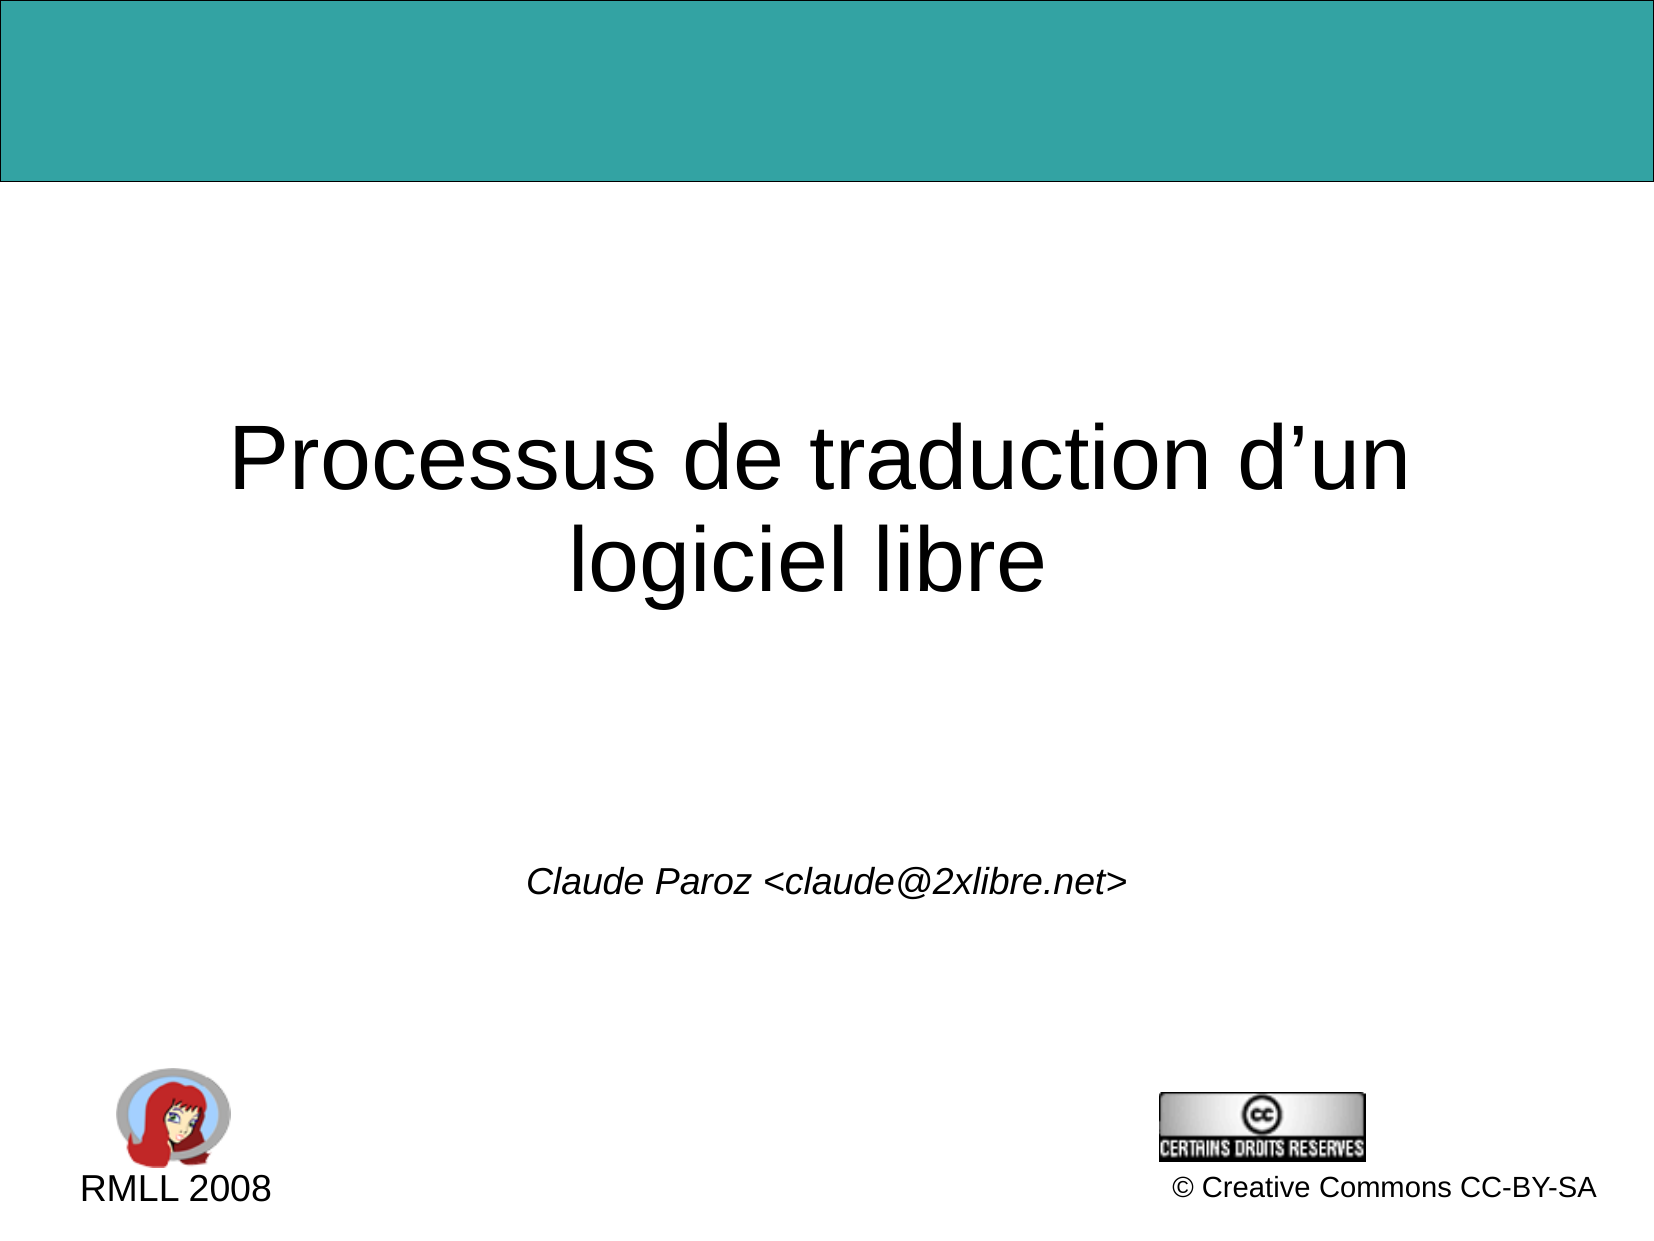

# Processus de traduction d’un logiciel libre
Claude Paroz <claude@2xlibre.net>
© Creative Commons CC-BY-SA